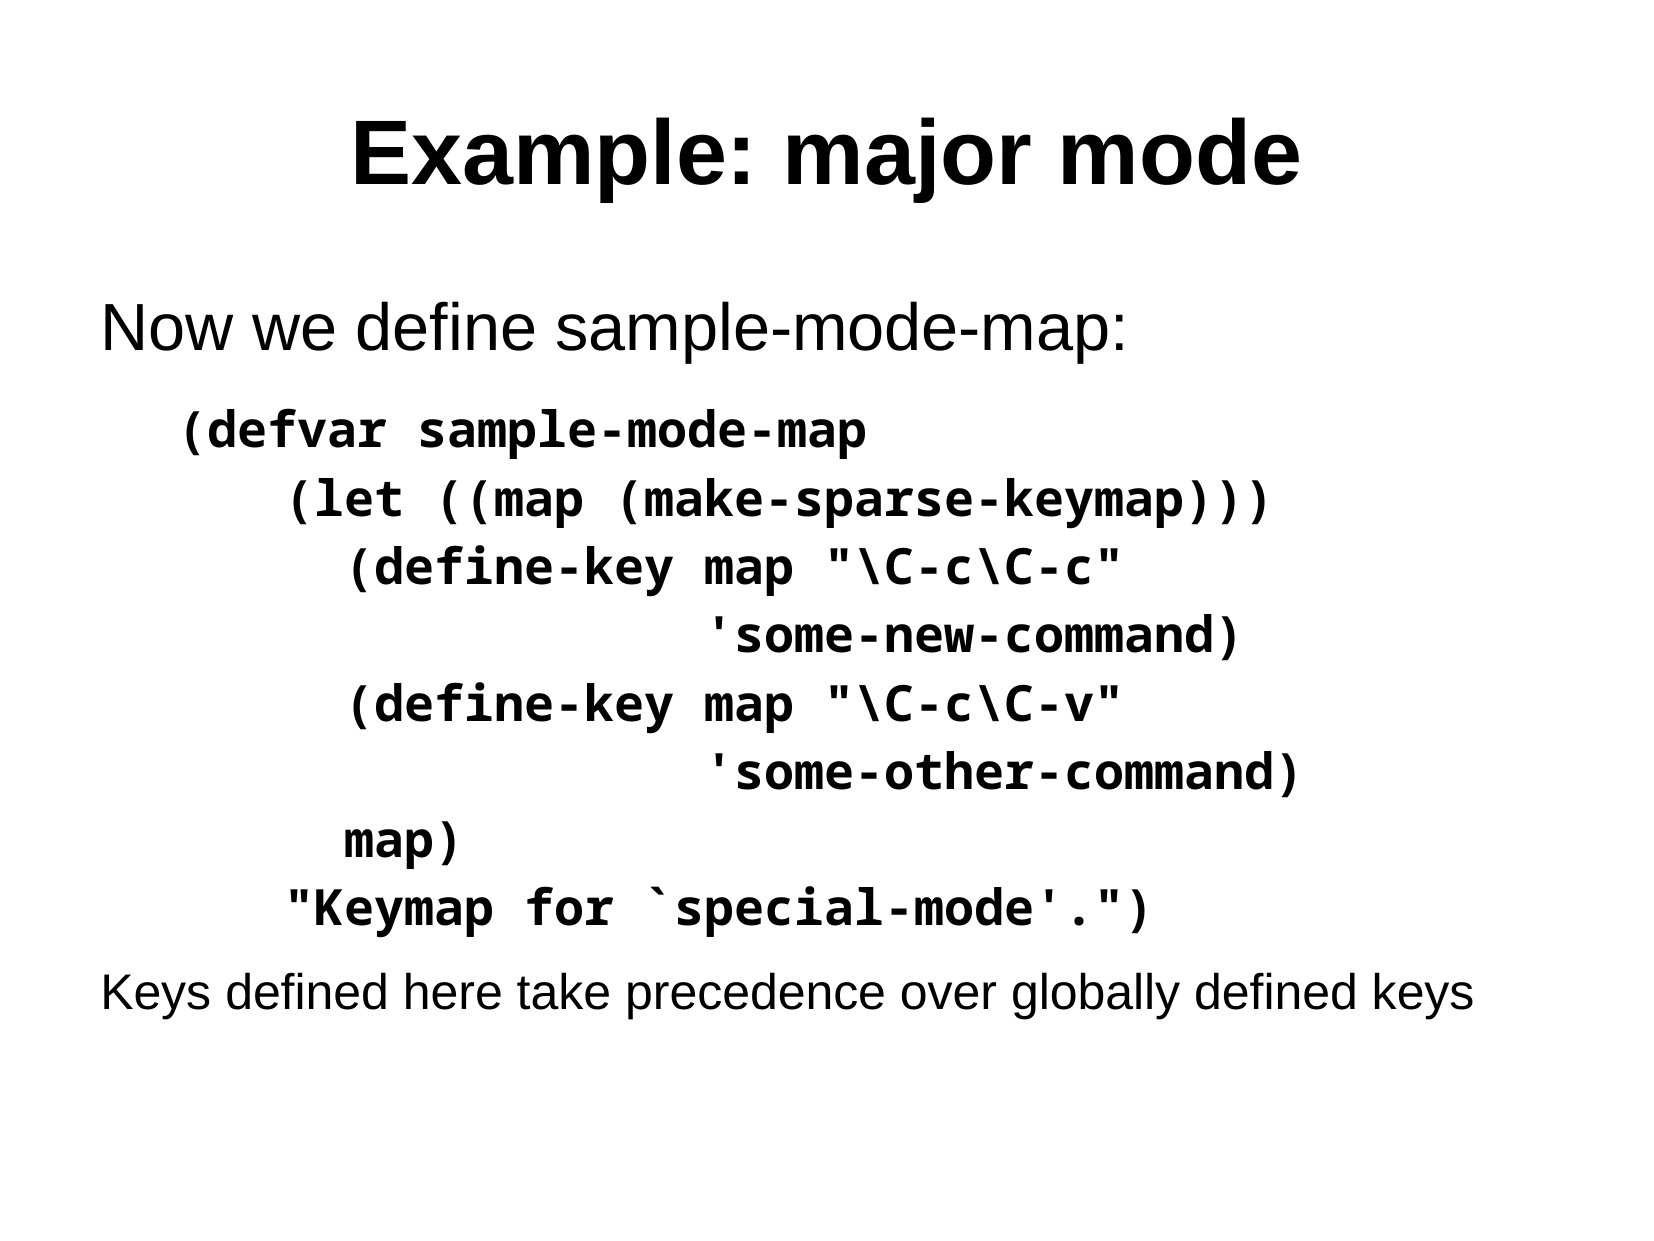

# Example: major mode
Now we define sample-mode-map:
(defvar sample-mode-map
 (let ((map (make-sparse-keymap)))
 (define-key map "\C-c\C-c"
 'some-new-command)
 (define-key map "\C-c\C-v"
 'some-other-command)
 map)
 "Keymap for `special-mode'.")
Keys defined here take precedence over globally defined keys